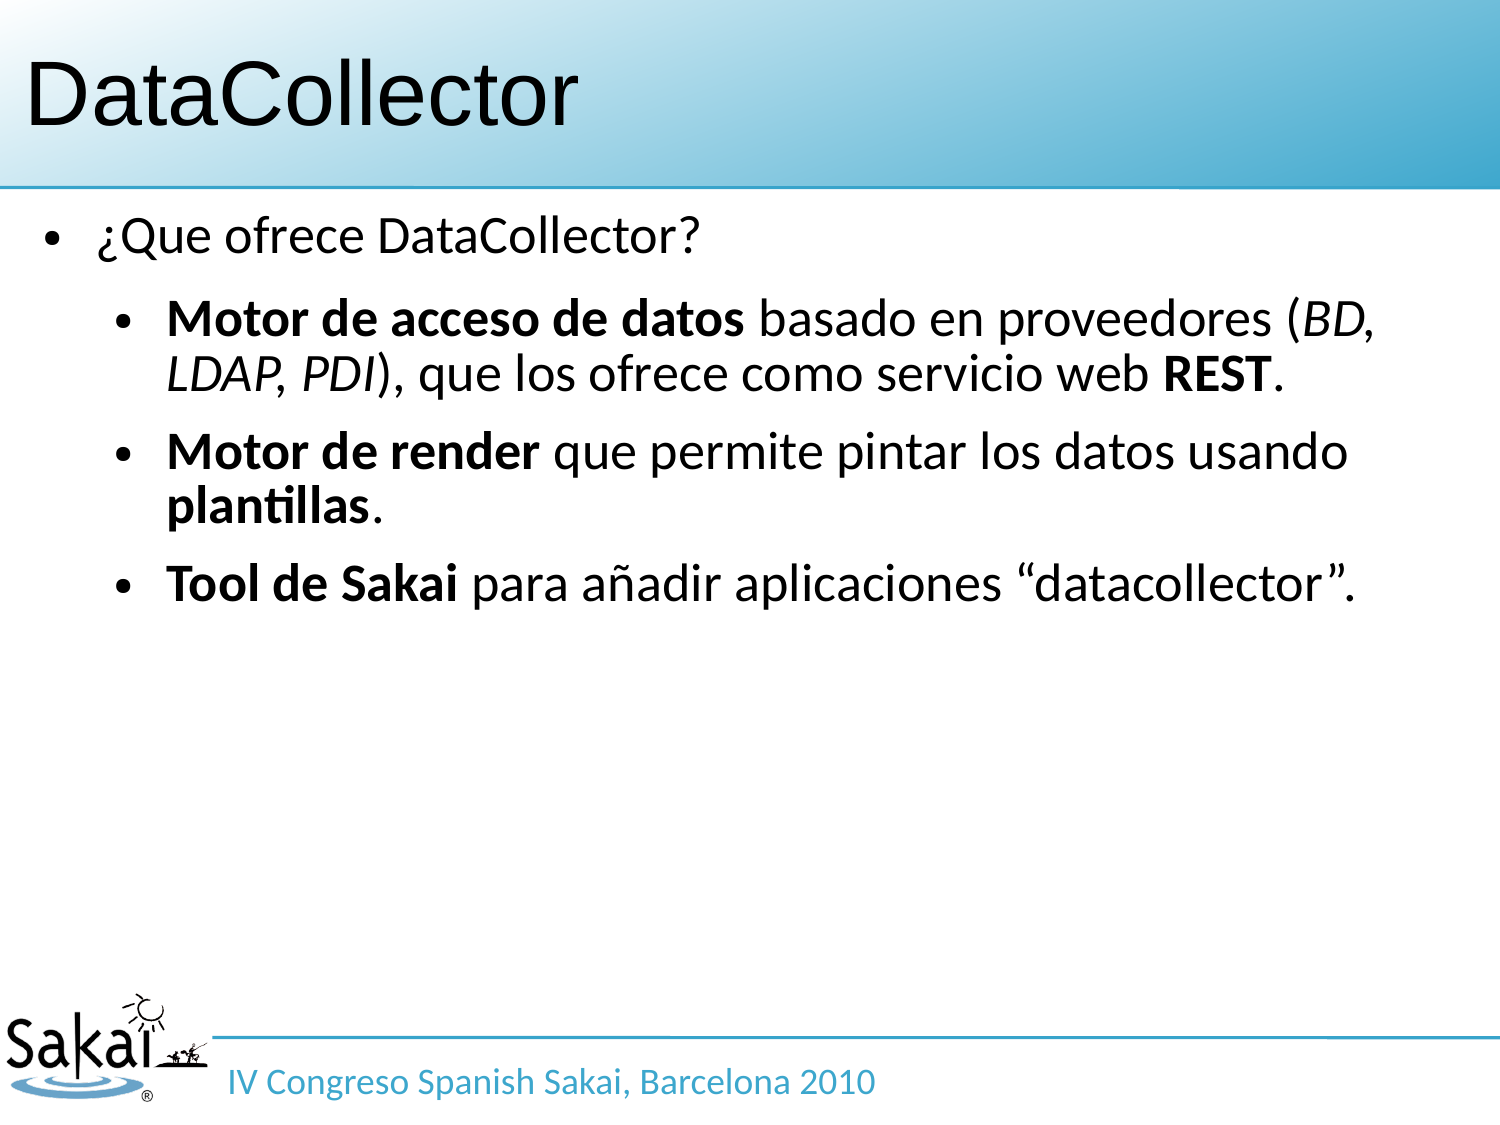

# DataCollector
¿Que ofrece DataCollector?
Motor de acceso de datos basado en proveedores (BD, LDAP, PDI), que los ofrece como servicio web REST.
Motor de render que permite pintar los datos usando plantillas.
Tool de Sakai para añadir aplicaciones “datacollector”.